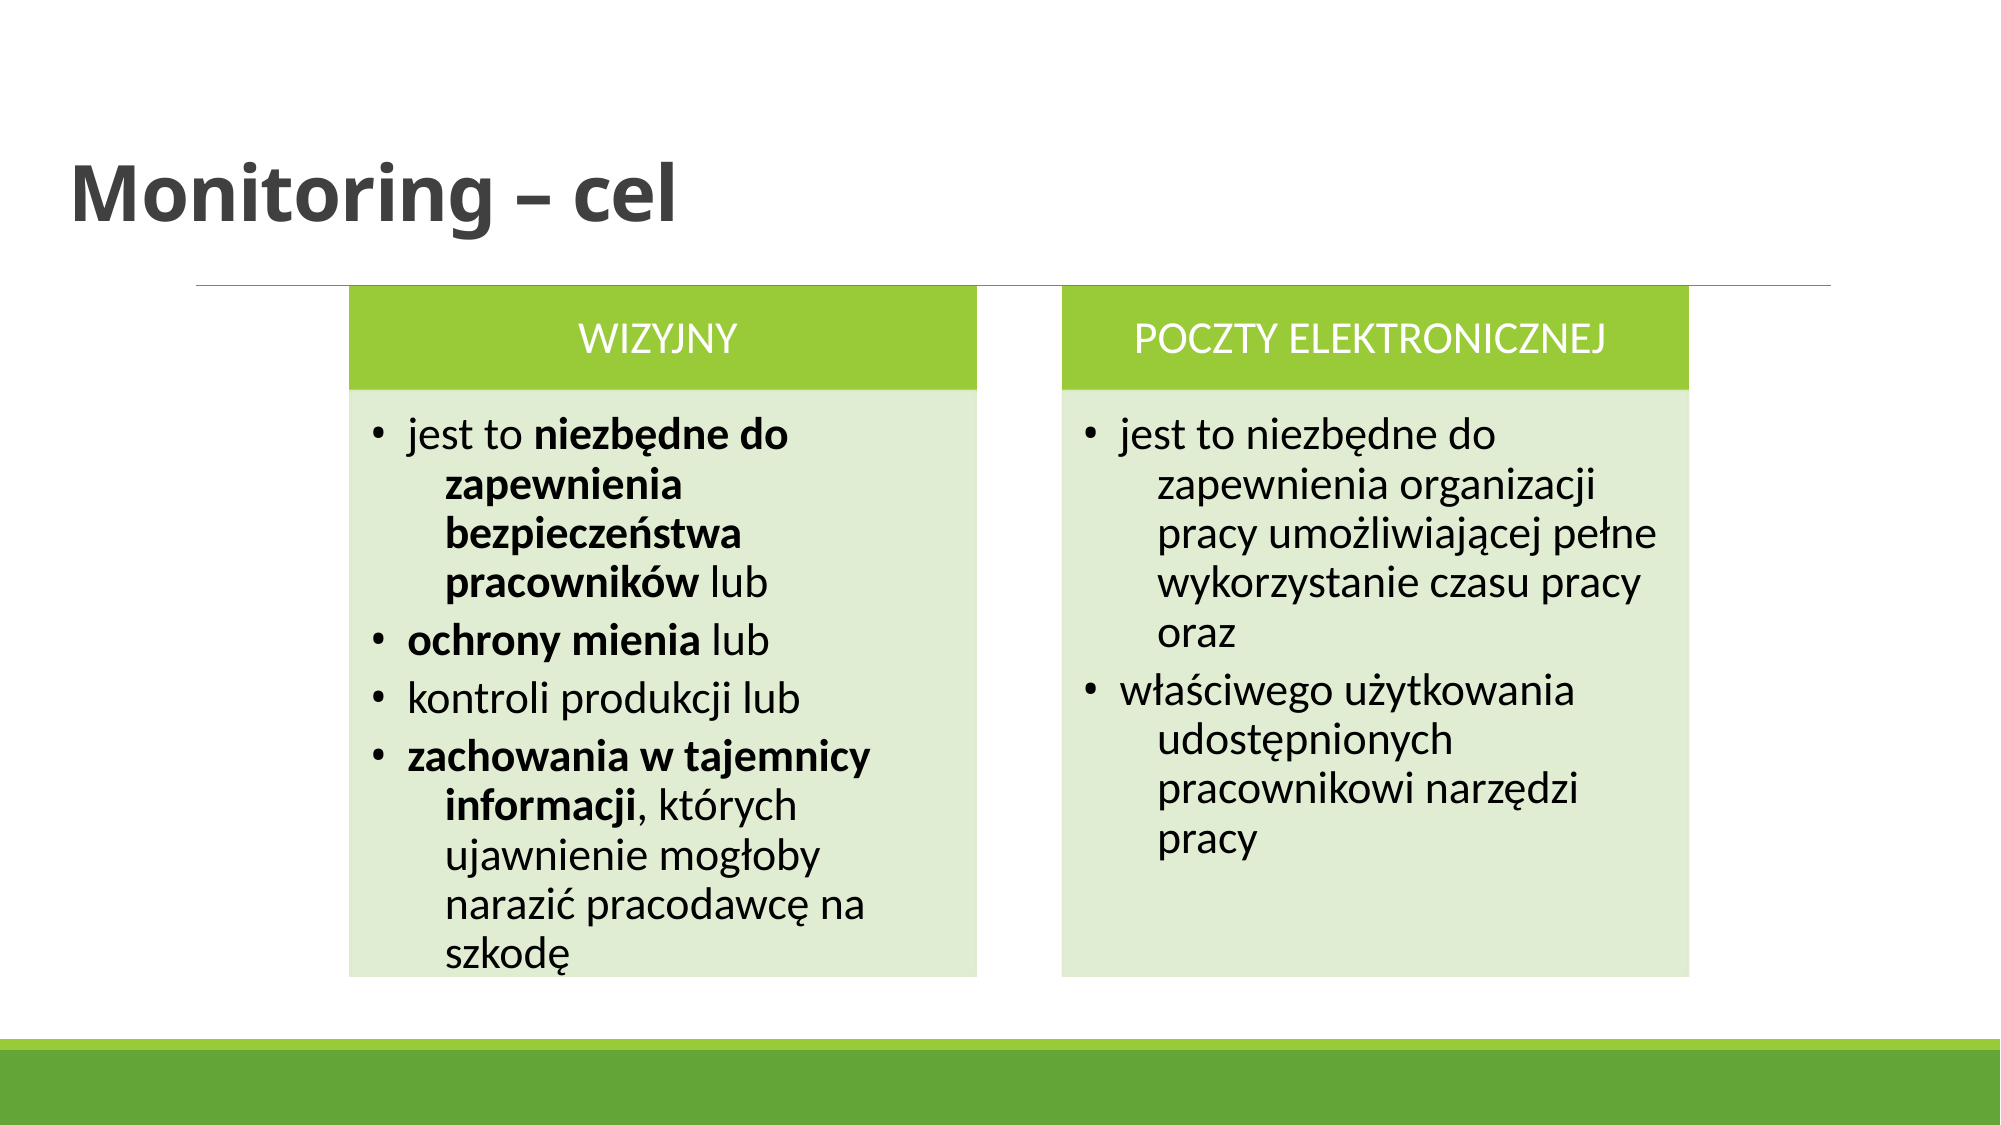

# Monitoring – cel
WIZYJNY
POCZTY ELEKTRONICZNEJ
jest to niezbędne do zapewnienia bezpieczeństwa pracowników lub
ochrony mienia lub
kontroli produkcji lub
zachowania w tajemnicy informacji, których ujawnienie mogłoby narazić pracodawcę na szkodę
jest to niezbędne do zapewnienia organizacji pracy umożliwiającej pełne wykorzystanie czasu pracy oraz
właściwego użytkowania udostępnionych pracownikowi narzędzi pracy